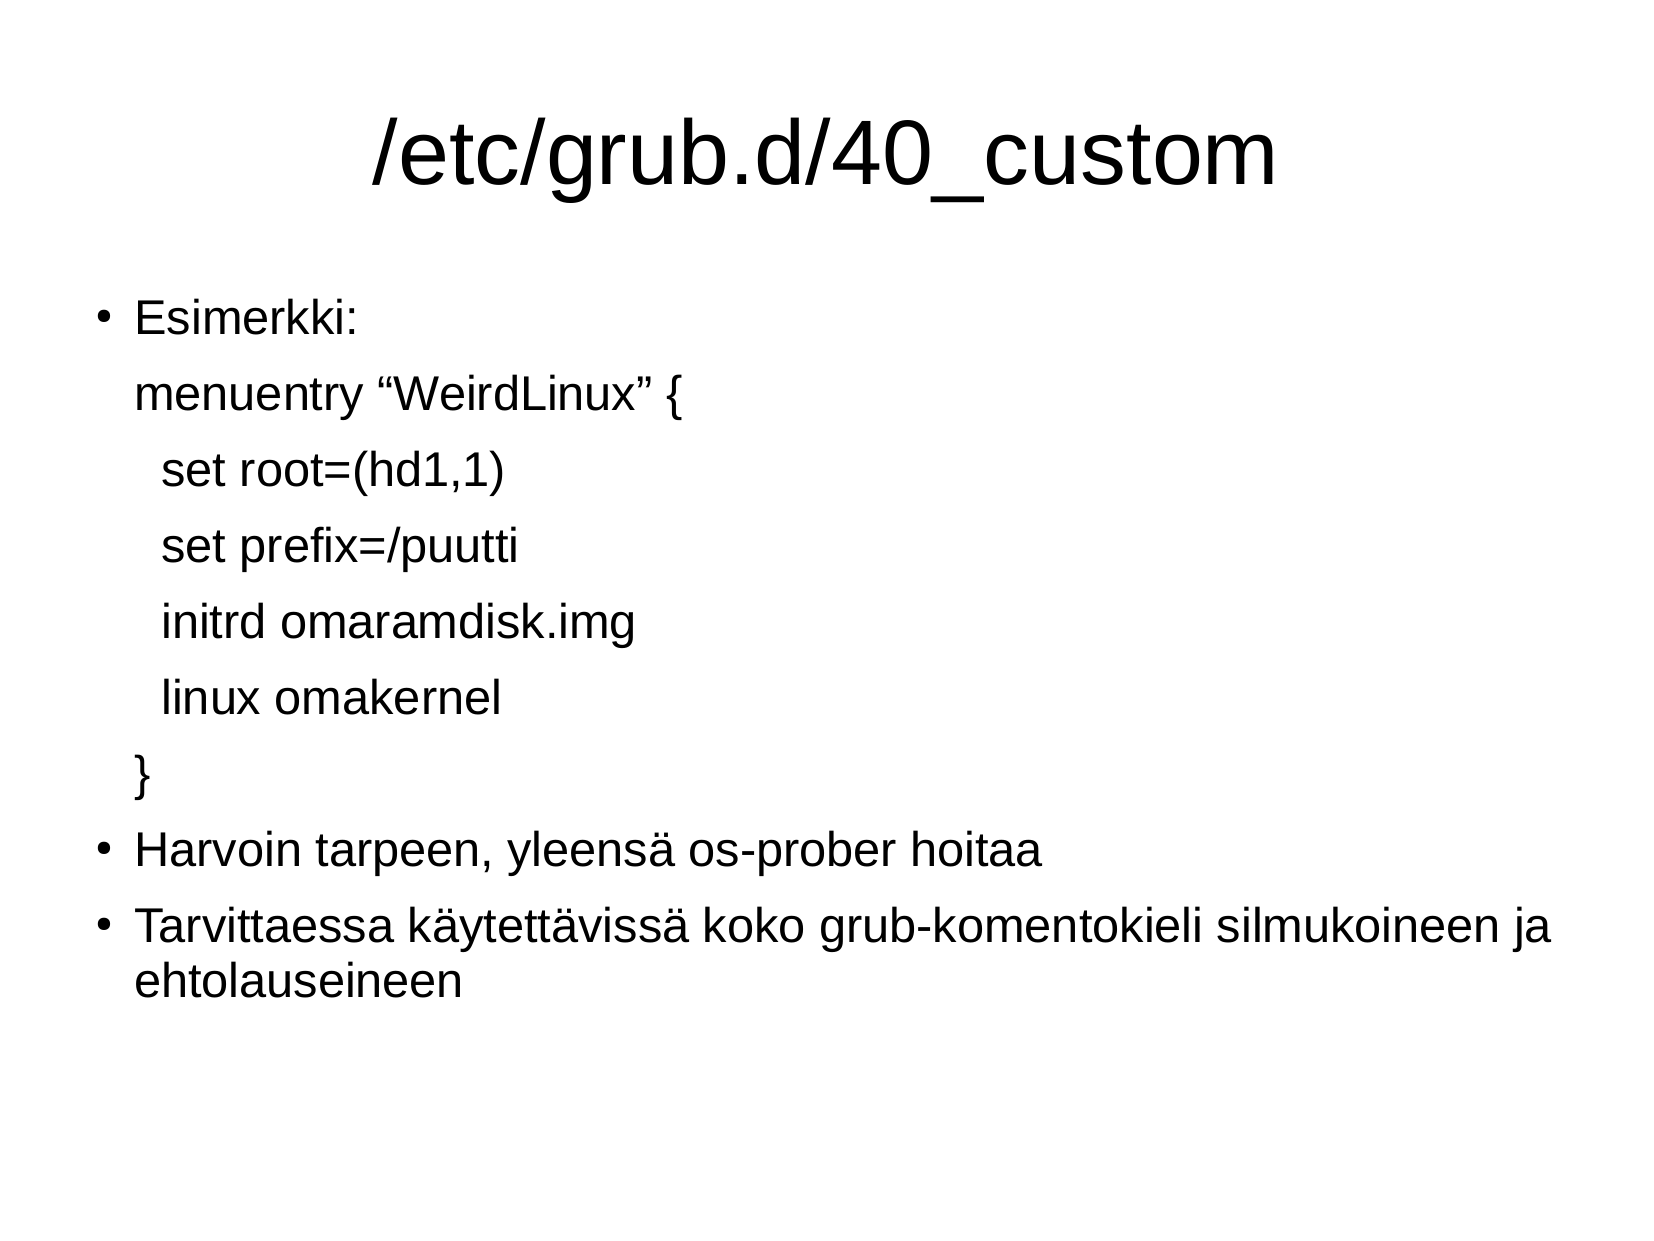

# /etc/grub.d/40_custom
Esimerkki:
menuentry “WeirdLinux” {
 set root=(hd1,1)
 set prefix=/puutti
 initrd omaramdisk.img
 linux omakernel
}
Harvoin tarpeen, yleensä os-prober hoitaa
Tarvittaessa käytettävissä koko grub-komentokieli silmukoineen ja ehtolauseineen